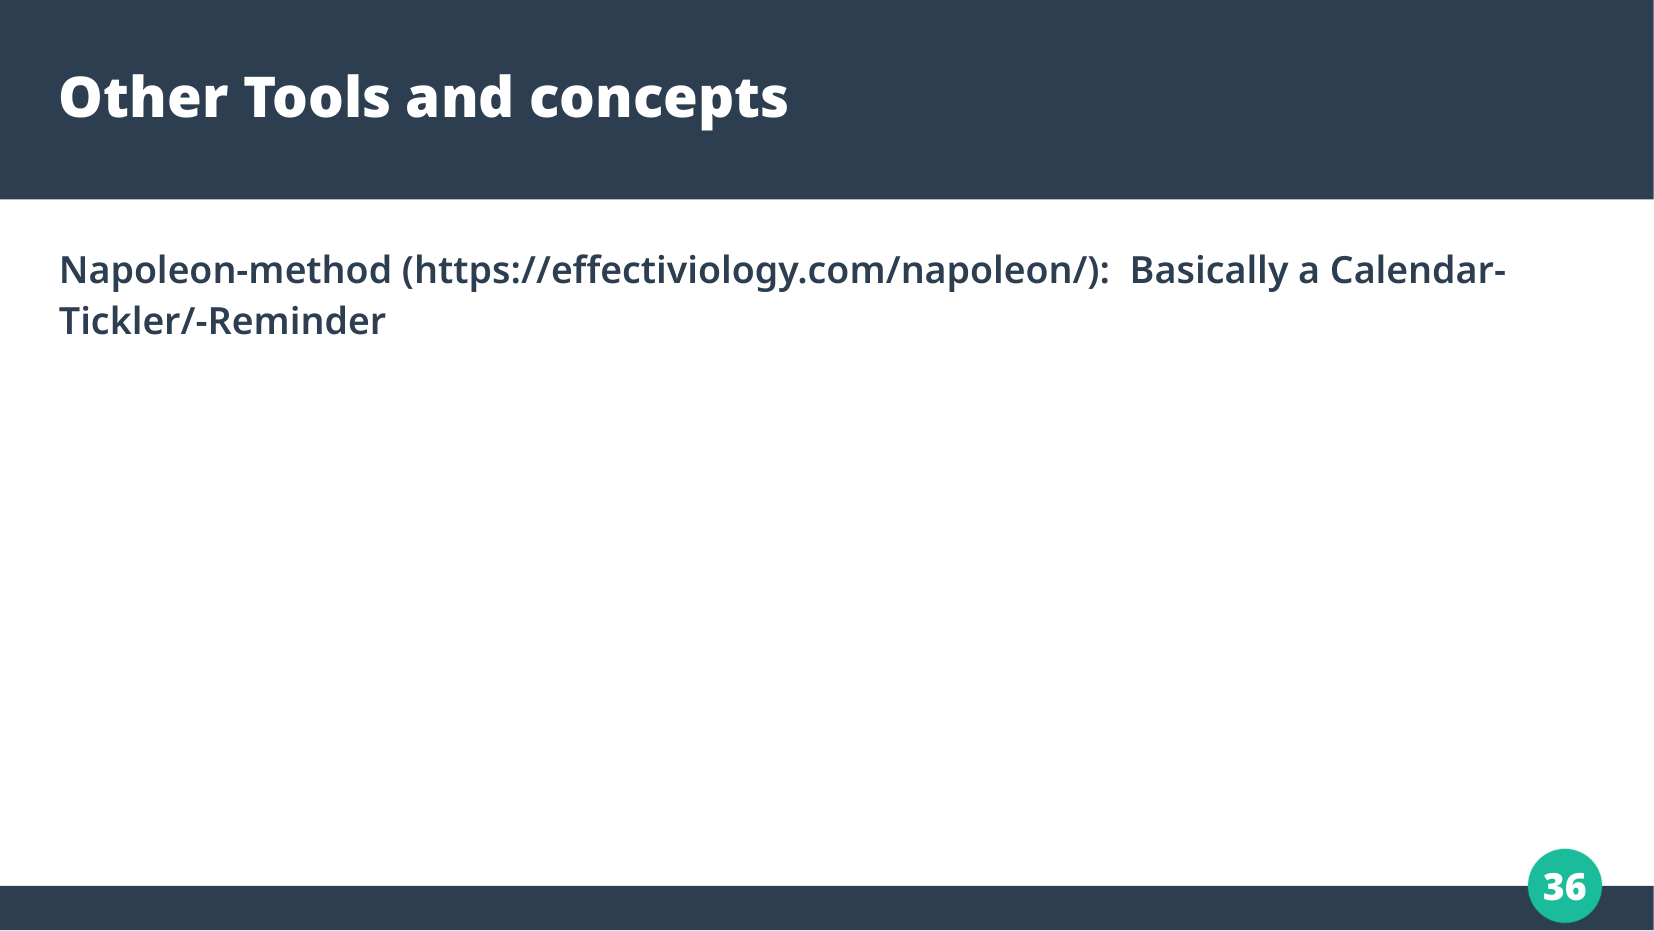

# Other Tools and concepts
Napoleon-method (https://effectiviology.com/napoleon/): Basically a Calendar-Tickler/-Reminder